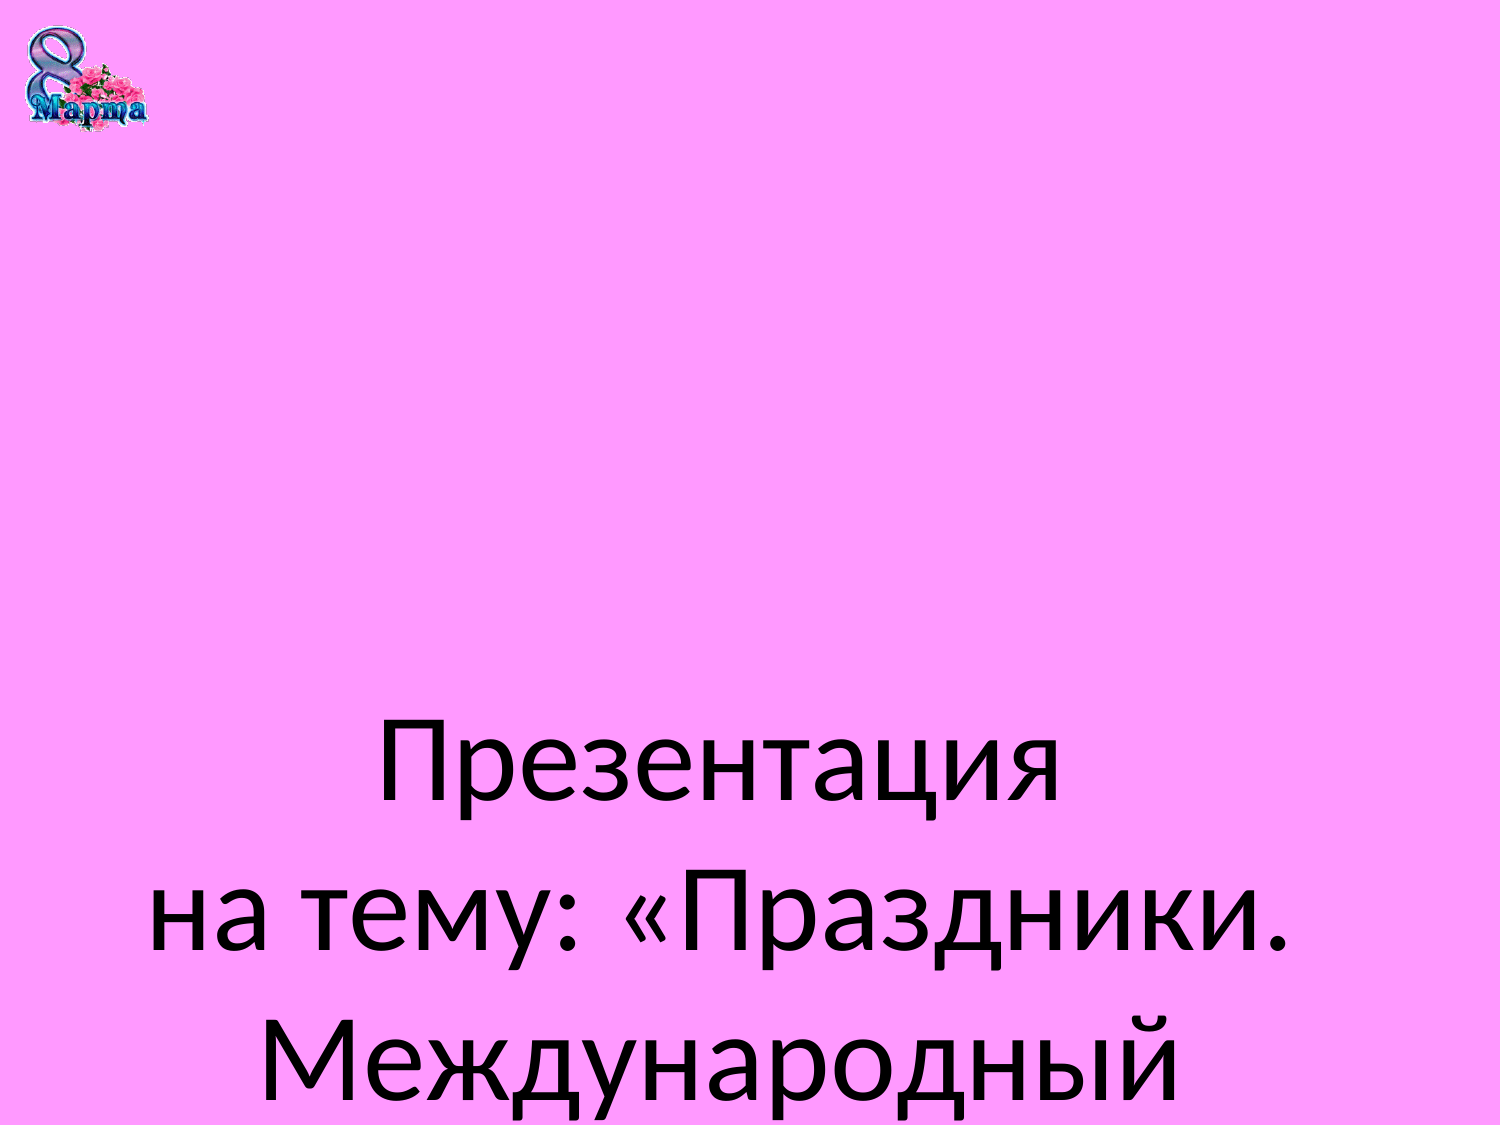

# Презентация на тему: «Праздники. Международный женский день 8 марта.